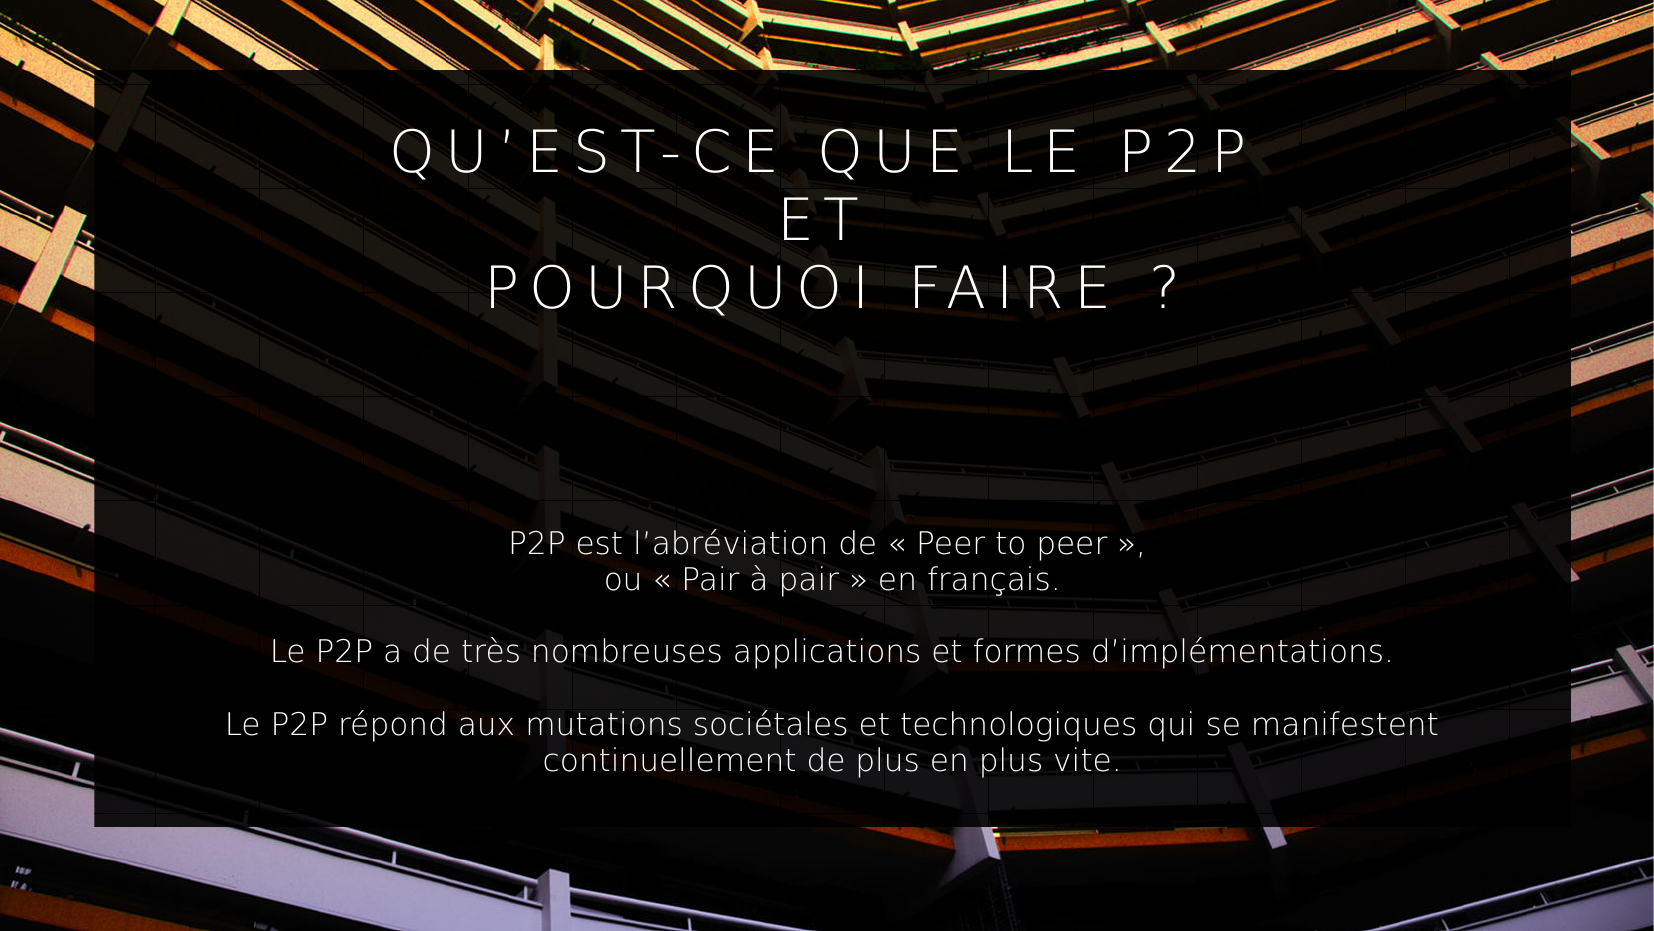

QU’EST-CE QUE LE P2P
ET
POURQUOI FAIRE ?
P2P est l’abréviation de « Peer to peer »,
ou « Pair à pair » en français.
Le P2P a de très nombreuses applications et formes d’implémentations.
Le P2P répond aux mutations sociétales et technologiques qui se manifestent
continuellement de plus en plus vite.
2